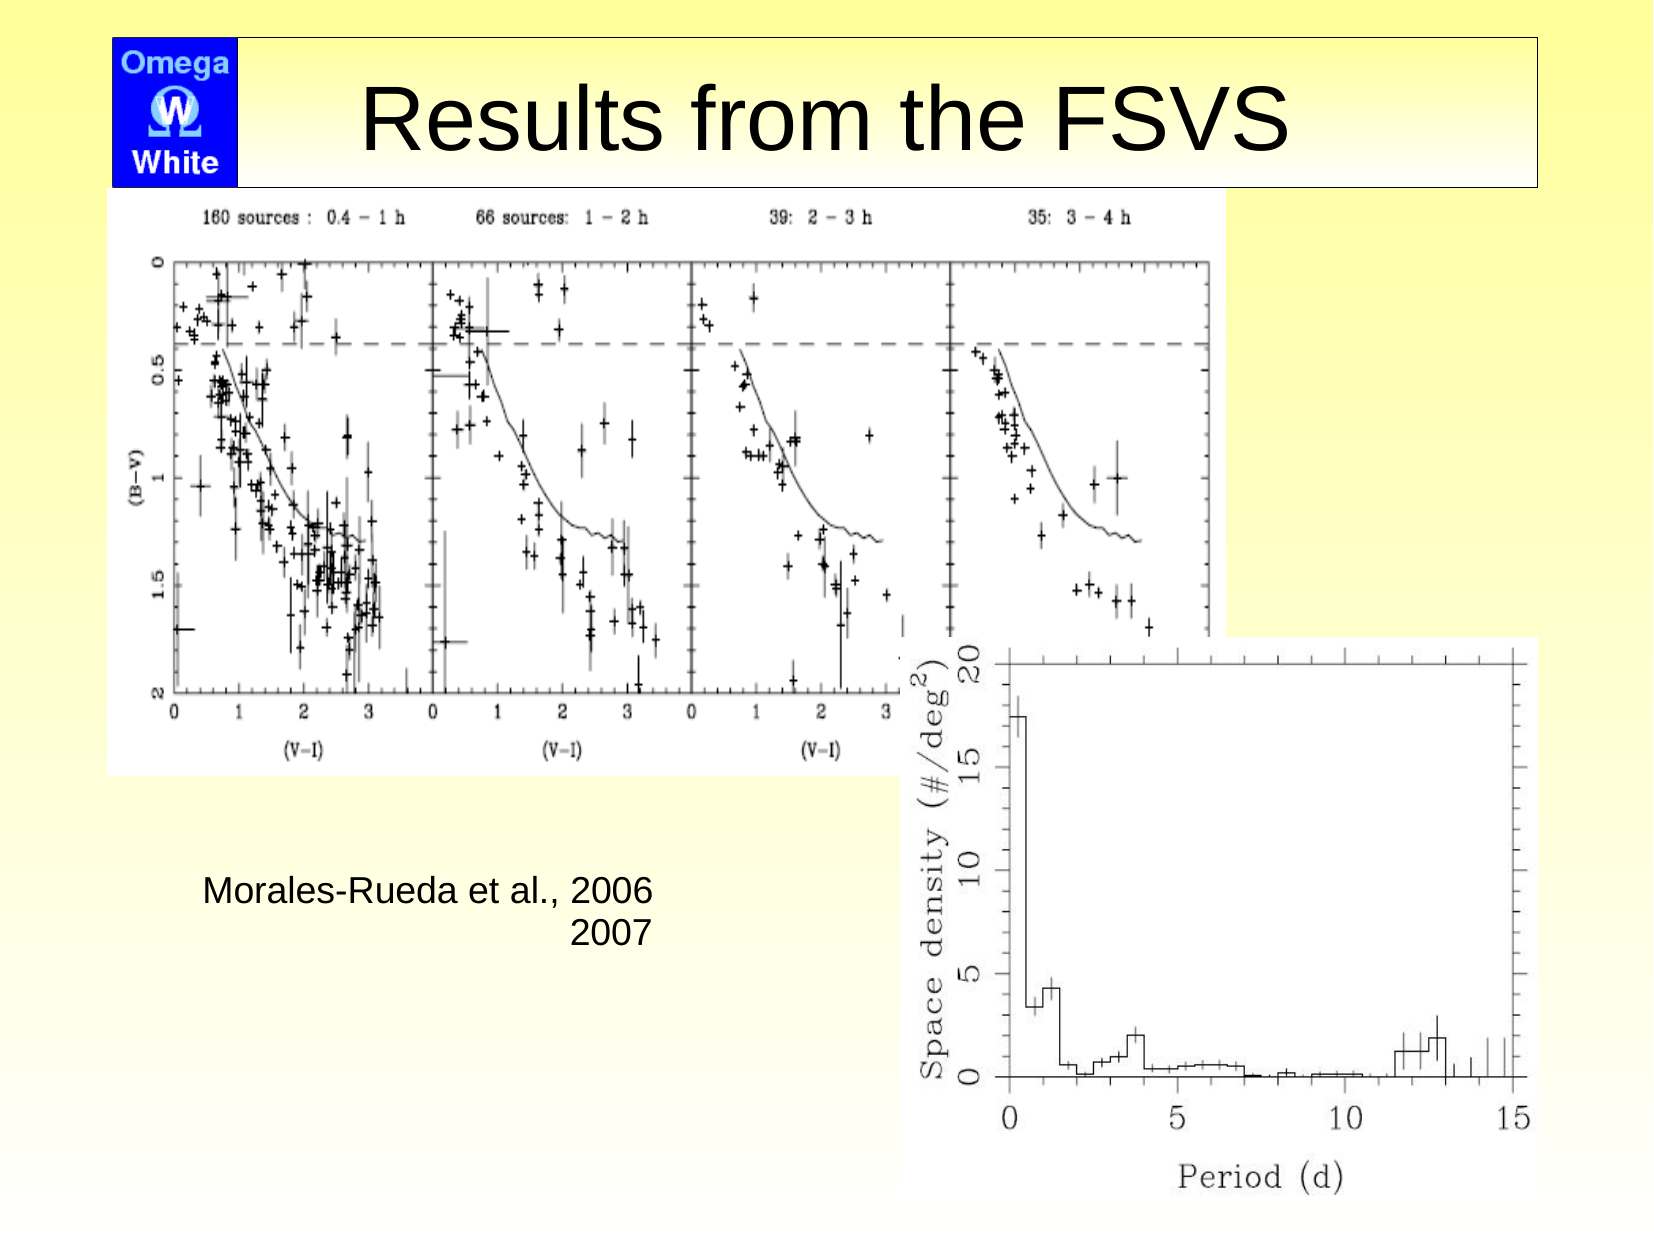

# Results from the FSVS
Morales-Rueda et al., 2006
 2007